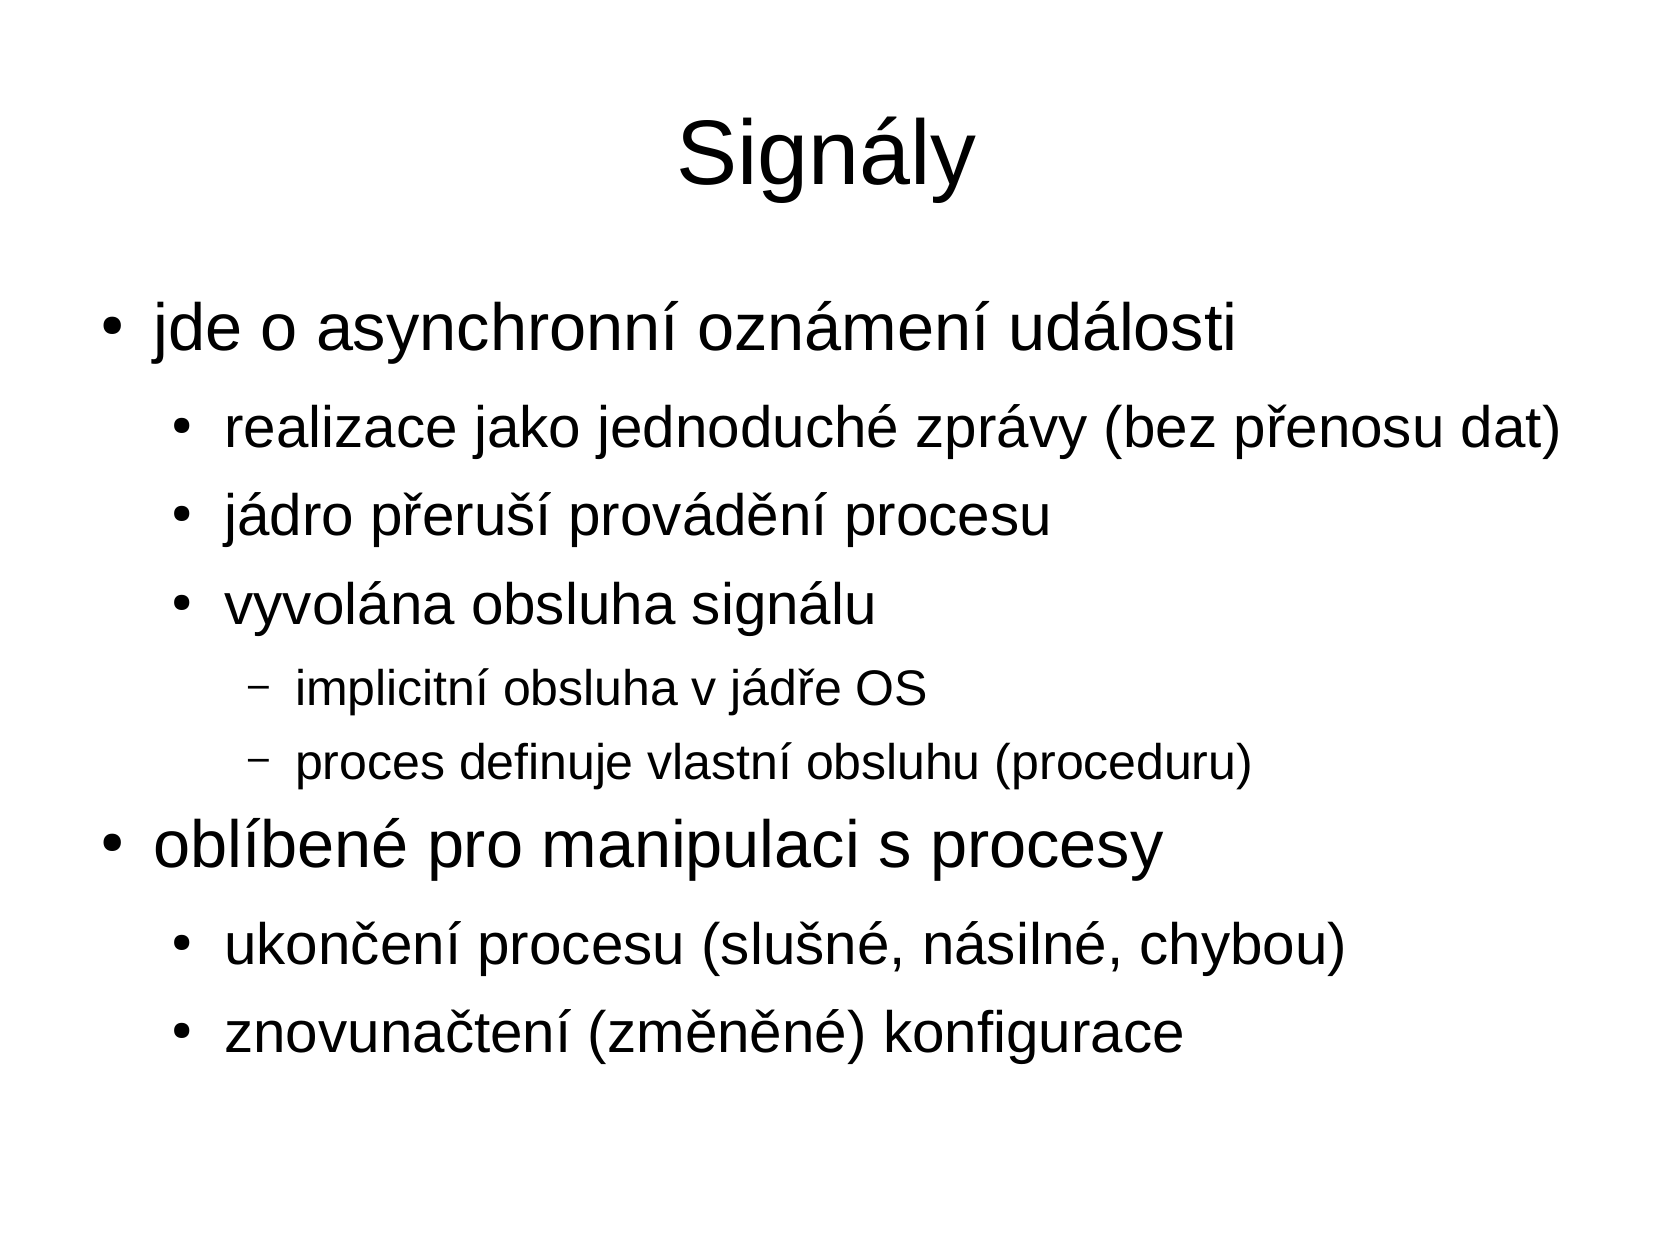

# Signály
jde o asynchronní oznámení události
realizace jako jednoduché zprávy (bez přenosu dat)
jádro přeruší provádění procesu
vyvolána obsluha signálu
implicitní obsluha v jádře OS
proces definuje vlastní obsluhu (proceduru)
oblíbené pro manipulaci s procesy
ukončení procesu (slušné, násilné, chybou)
znovunačtení (změněné) konfigurace